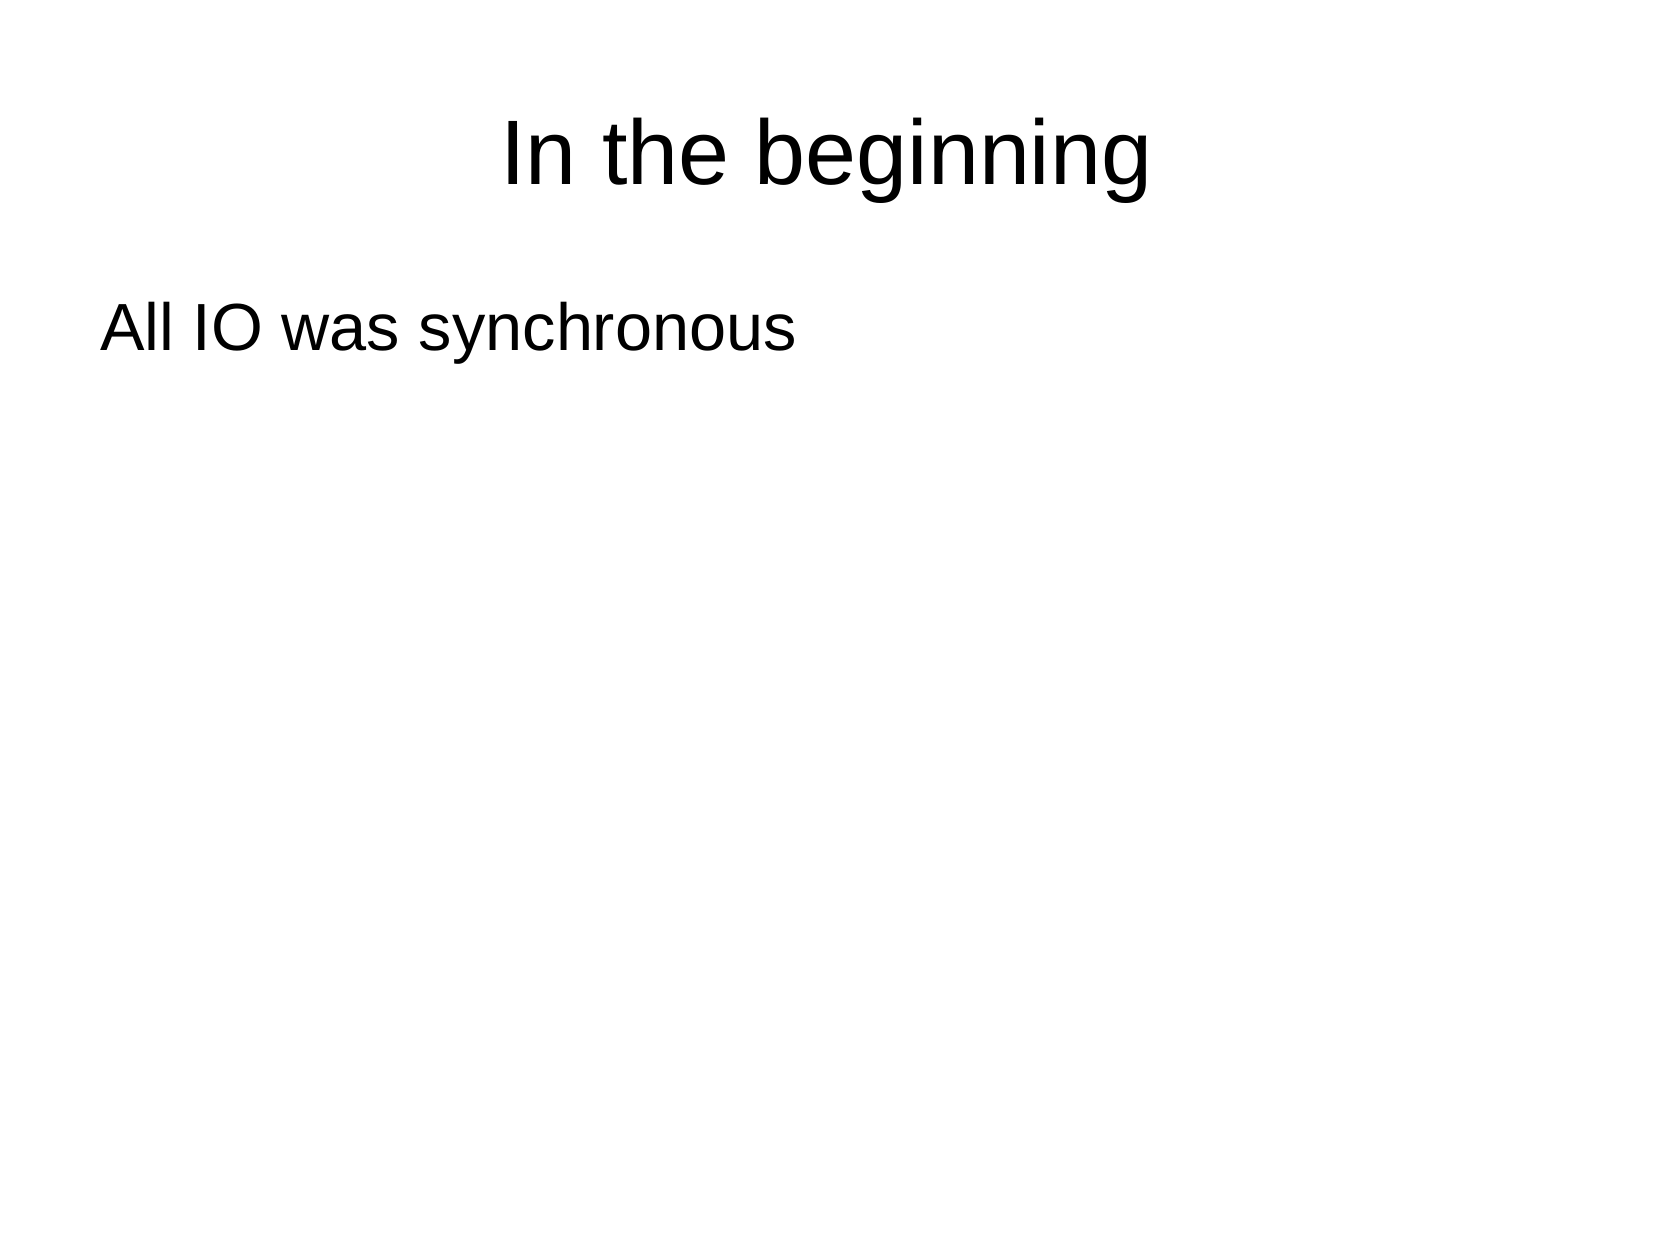

# In the beginning
All IO was synchronous